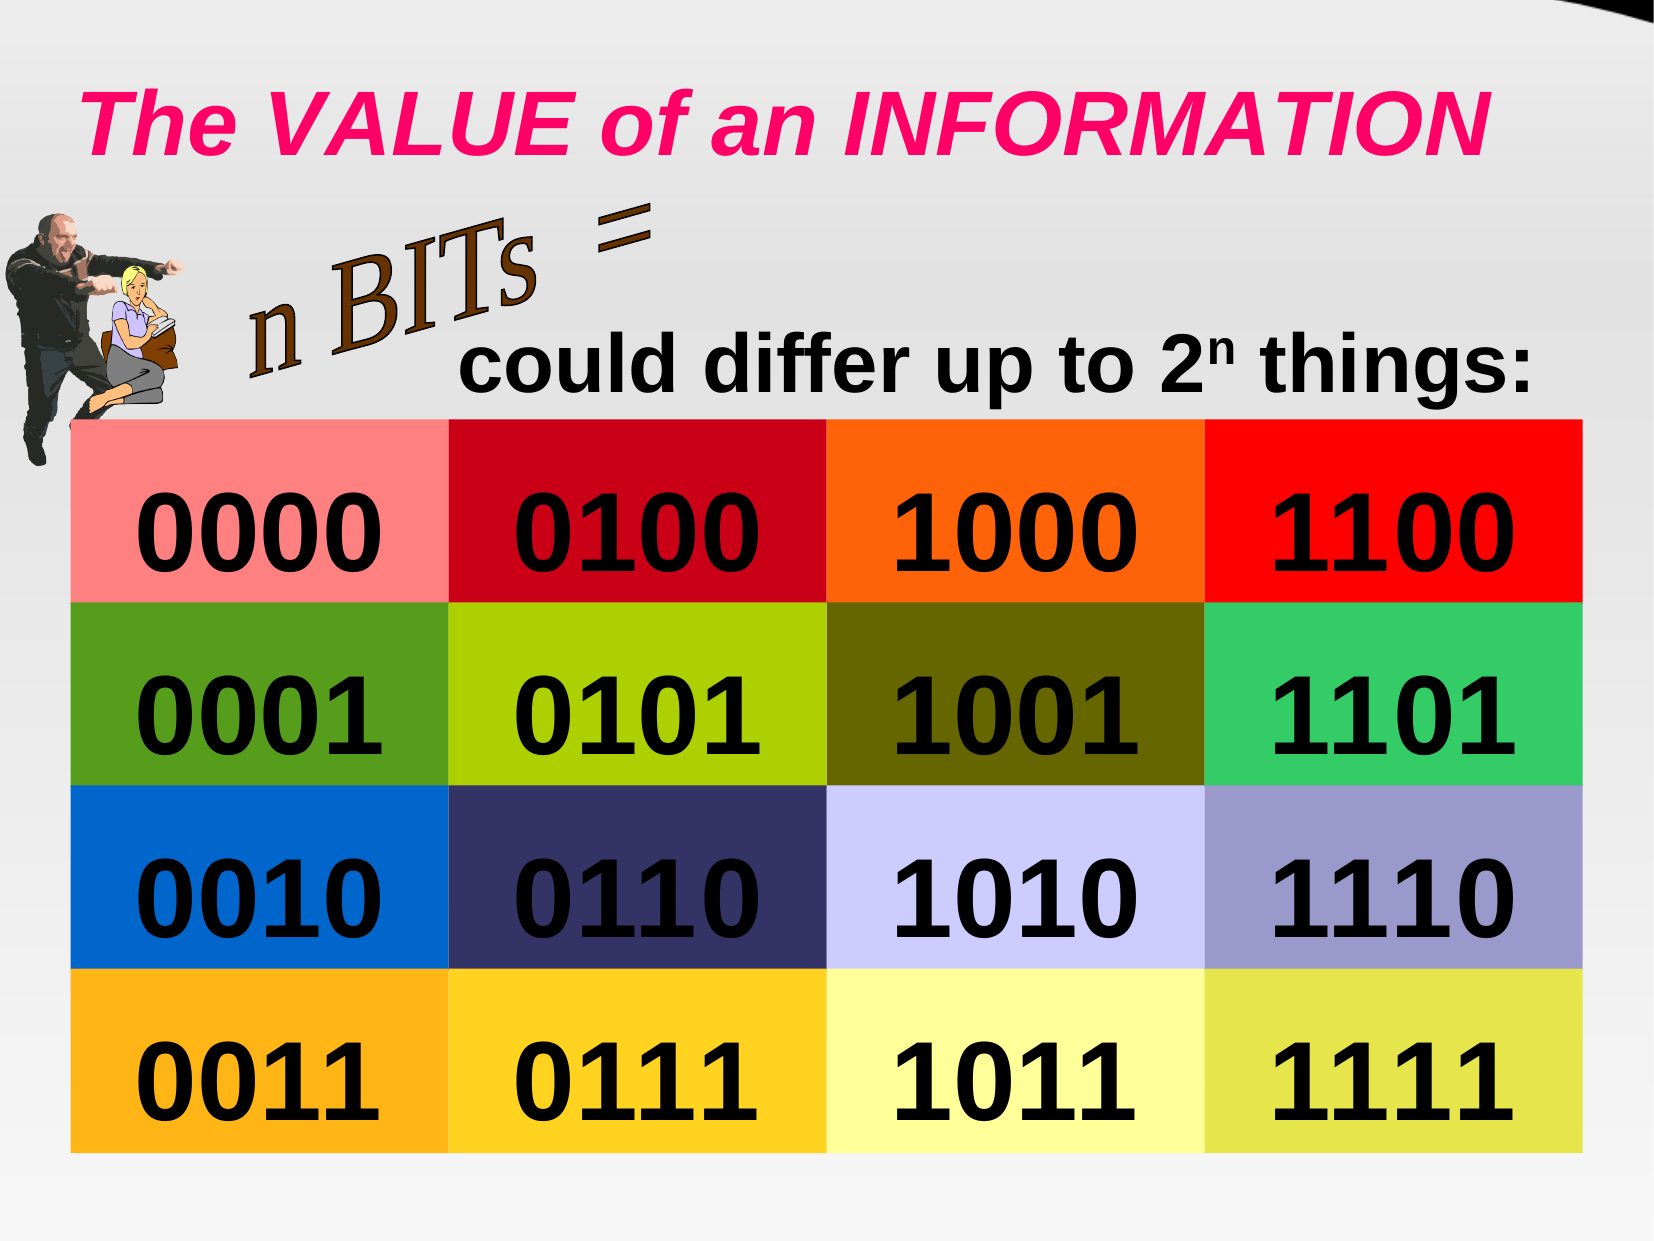

# The VALUE of an INFORMATION
n BITs =
could differ up to 2n things:
0000
0100
1000
1100
0001
0101
1001
1101
0010
0110
1010
1110
0011
0111
1011
1111